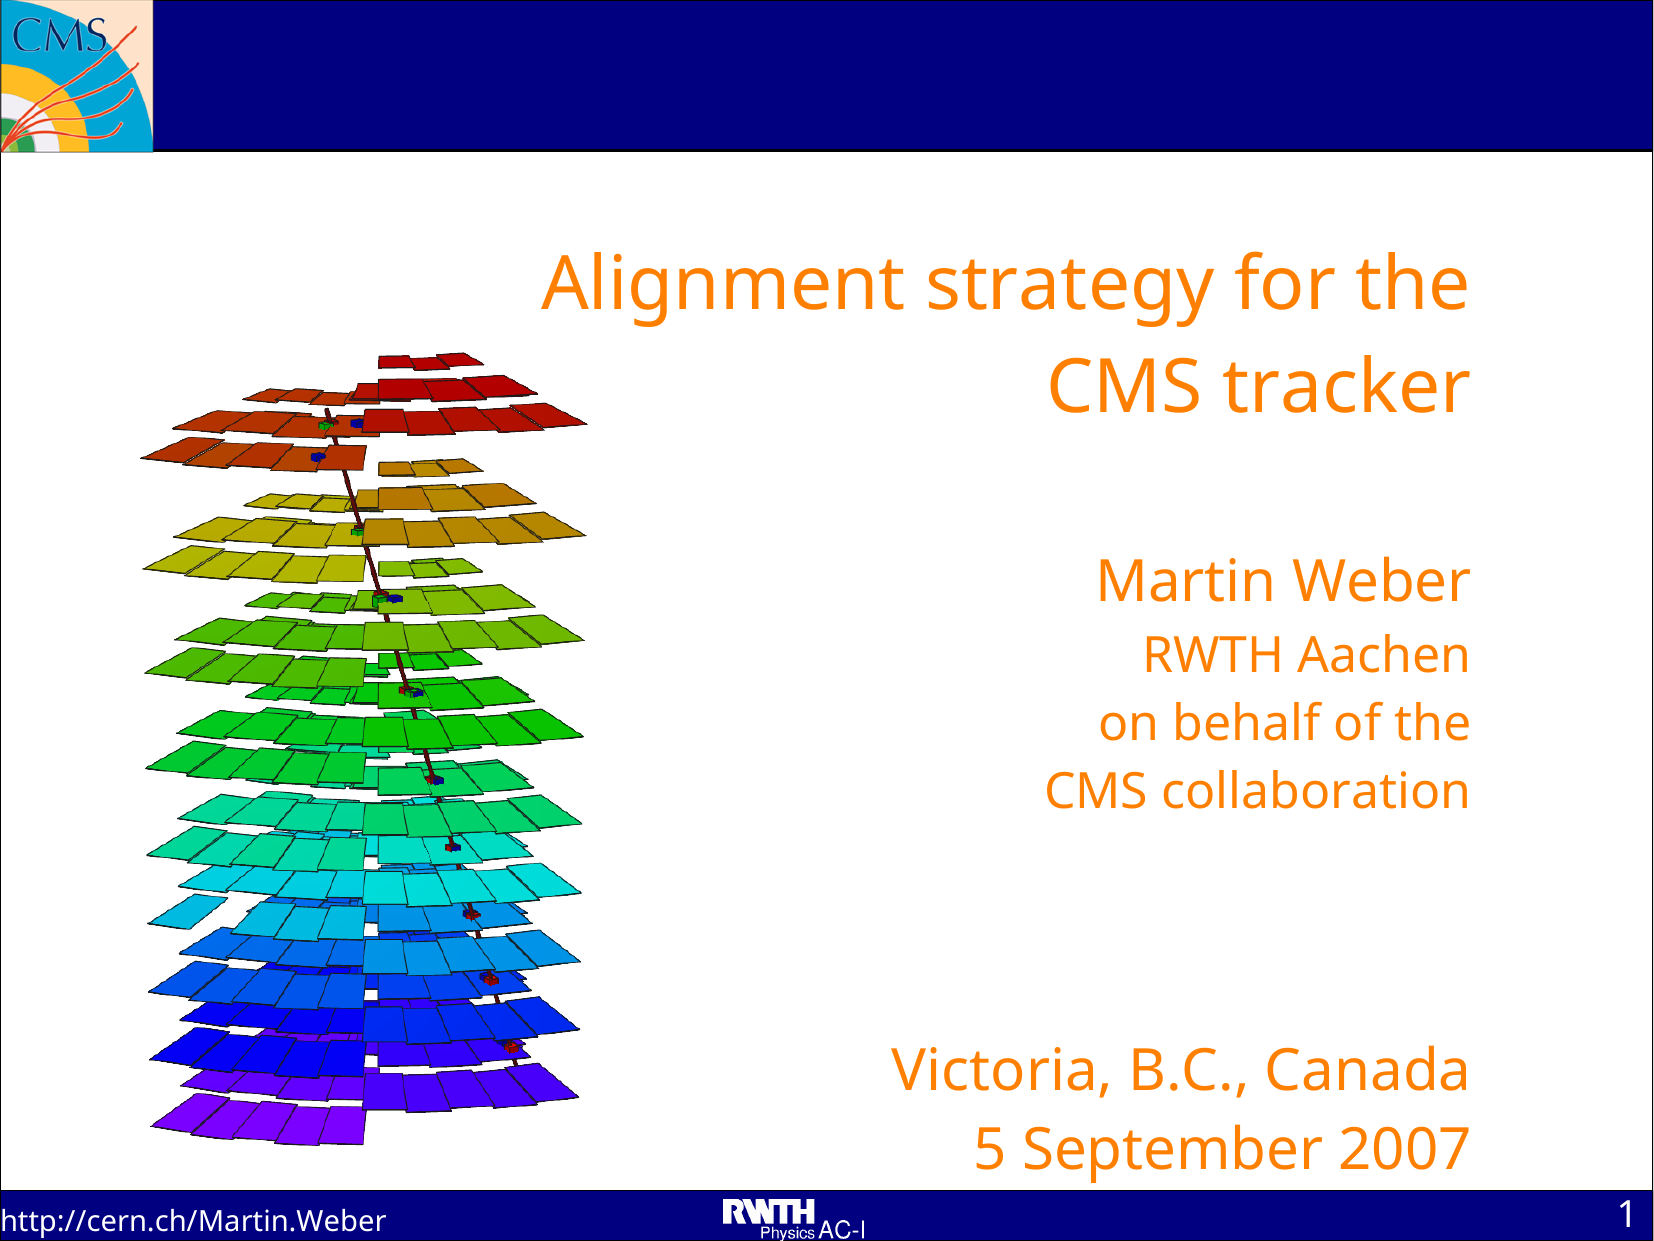

Alignment strategy for the
CMS tracker
Martin Weber
RWTH Aachen
on behalf of the
CMS collaboration
Victoria, B.C., Canada
5 September 2007